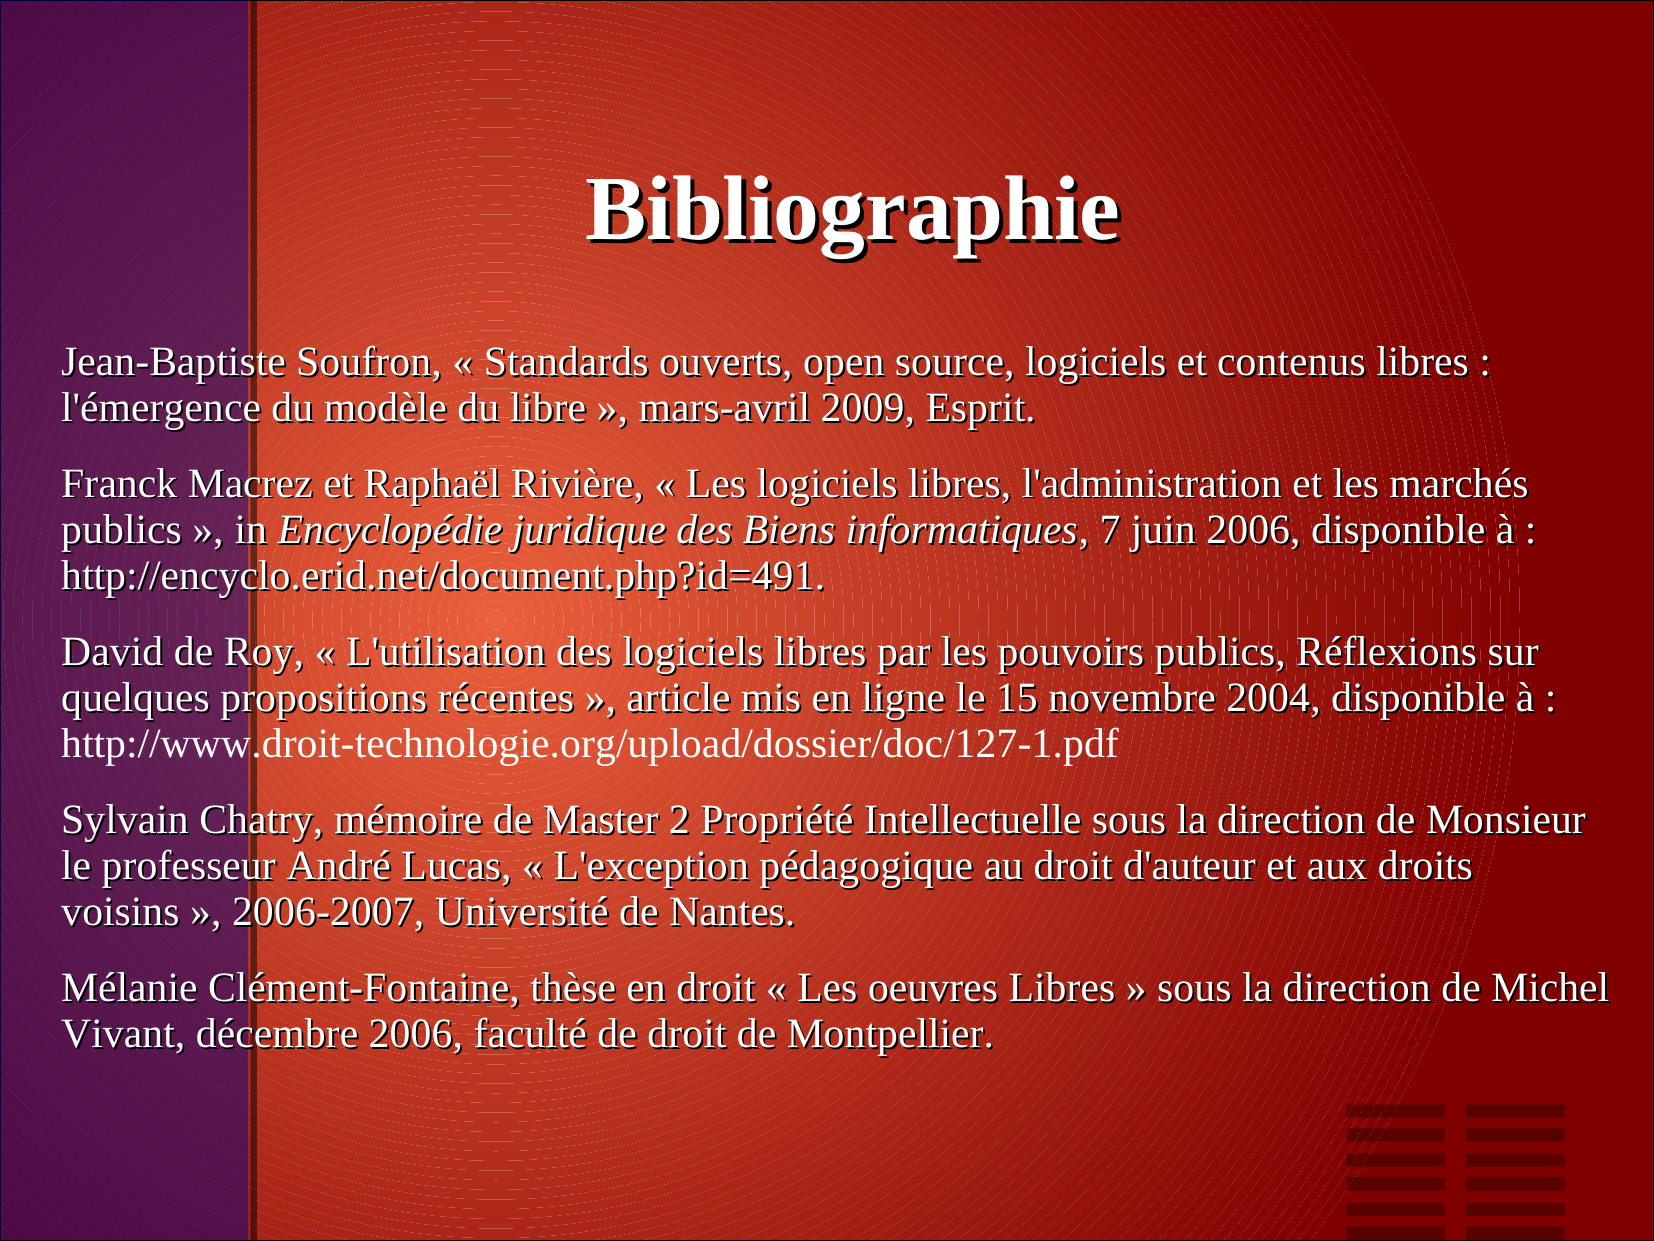

# Bibliographie
Jean-Baptiste Soufron, « Standards ouverts, open source, logiciels et contenus libres : l'émergence du modèle du libre », mars-avril 2009, Esprit.
Franck Macrez et Raphaël Rivière, « Les logiciels libres, l'administration et les marchés publics », in Encyclopédie juridique des Biens informatiques, 7 juin 2006, disponible à : http://encyclo.erid.net/document.php?id=491.
David de Roy, « L'utilisation des logiciels libres par les pouvoirs publics, Réflexions sur quelques propositions récentes », article mis en ligne le 15 novembre 2004, disponible à : http://www.droit-technologie.org/upload/dossier/doc/127-1.pdf
Sylvain Chatry, mémoire de Master 2 Propriété Intellectuelle sous la direction de Monsieur le professeur André Lucas, « L'exception pédagogique au droit d'auteur et aux droits voisins », 2006-2007, Université de Nantes.
Mélanie Clément-Fontaine, thèse en droit « Les oeuvres Libres » sous la direction de Michel Vivant, décembre 2006, faculté de droit de Montpellier.